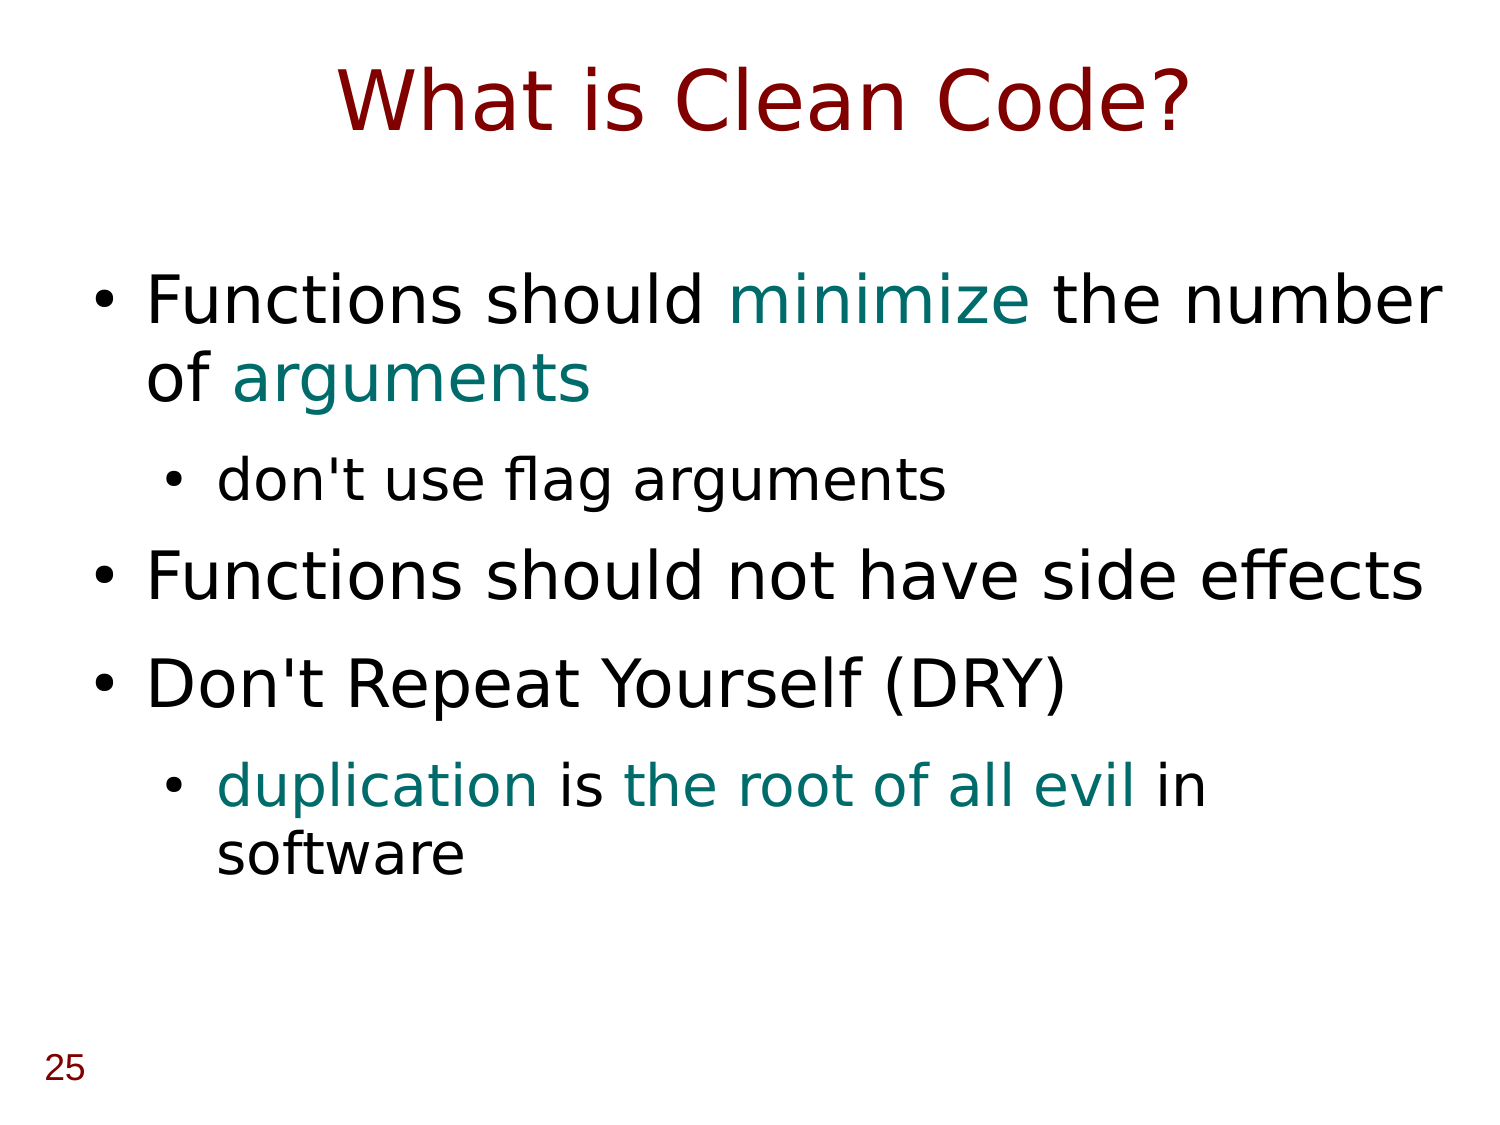

# What is Clean Code?
Functions should minimize the number of arguments
don't use flag arguments
Functions should not have side effects
Don't Repeat Yourself (DRY)
duplication is the root of all evil in software